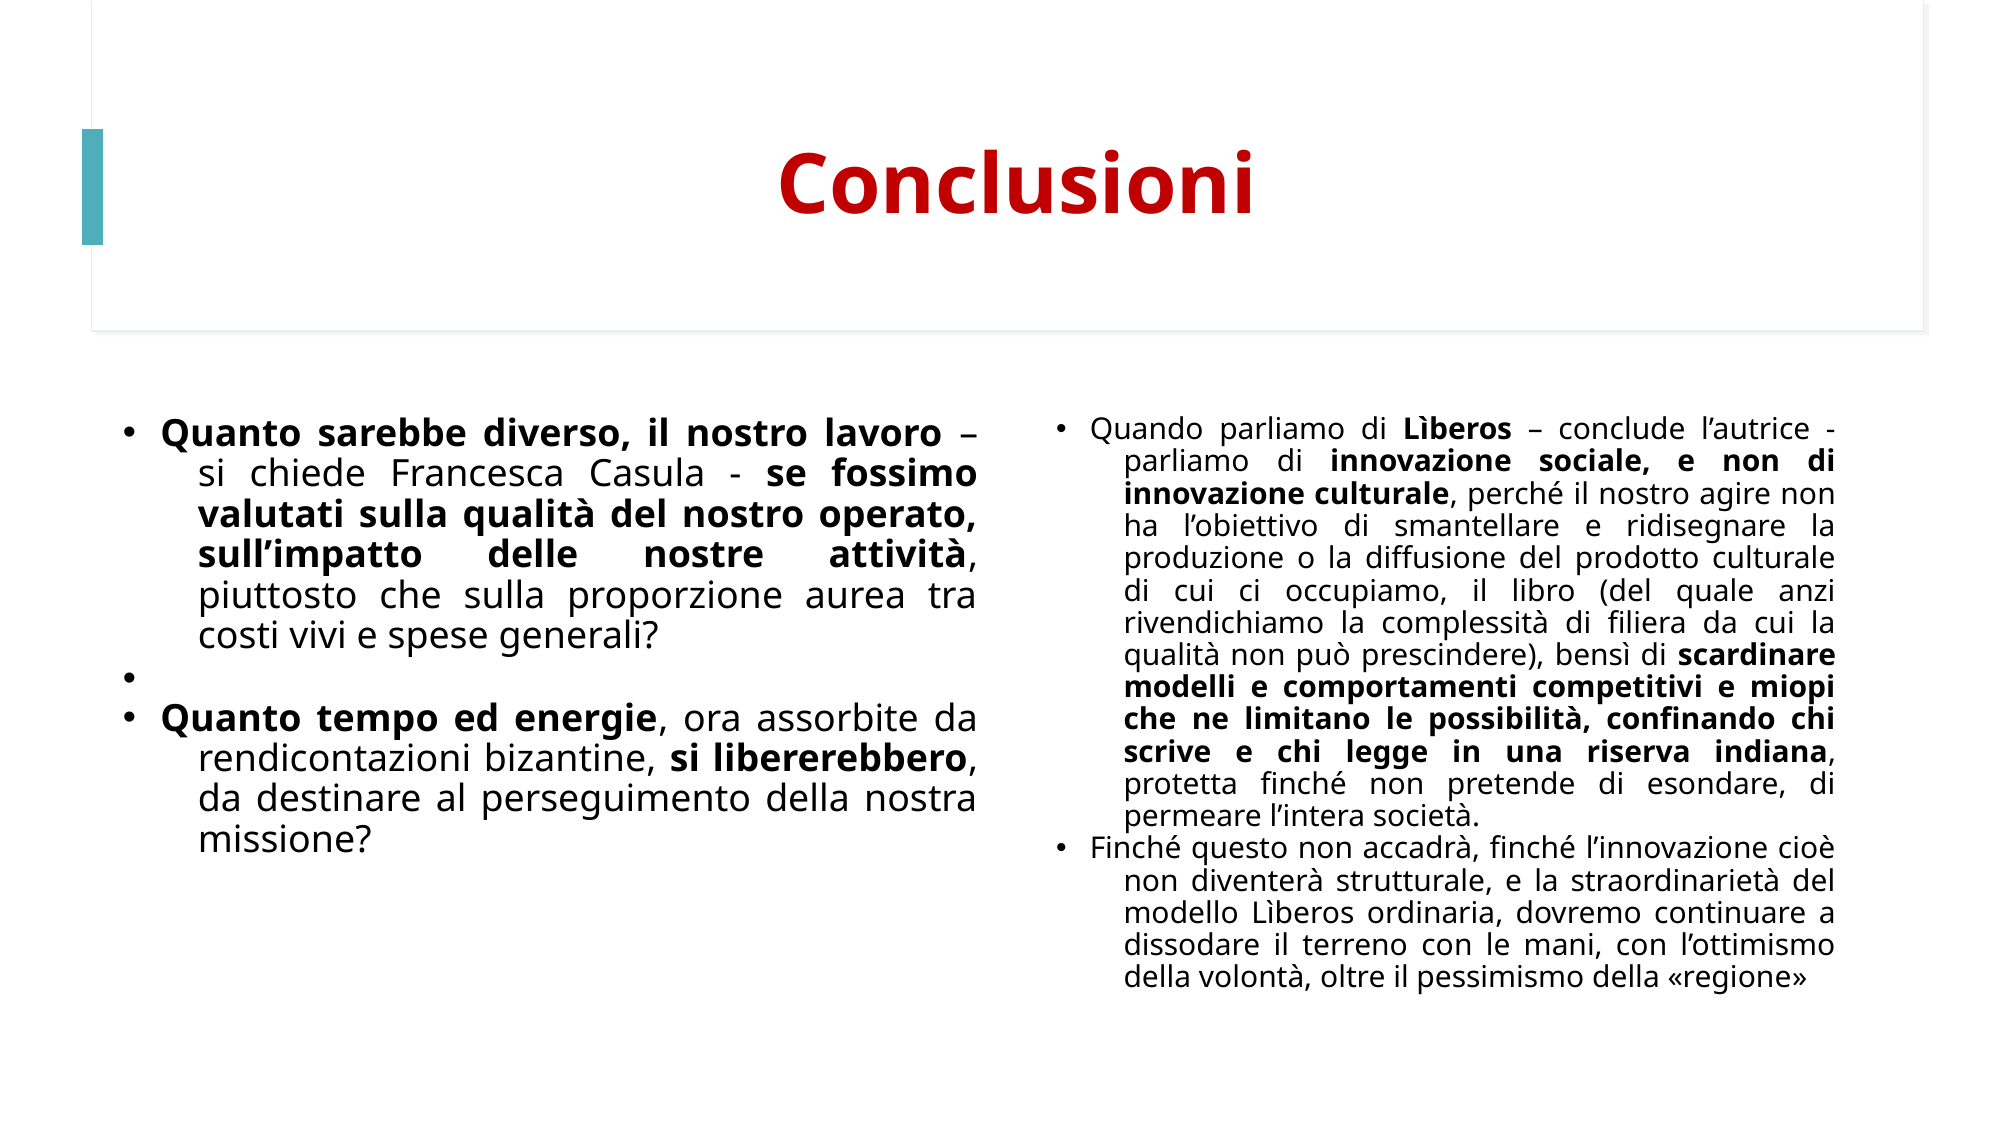

# Conclusioni
Quanto sarebbe diverso, il nostro lavoro – si chiede Francesca Casula - se fossimo valutati sulla qualità del nostro operato, sull’impatto delle nostre attività, piuttosto che sulla proporzione aurea tra costi vivi e spese generali?
Quanto tempo ed energie, ora assorbite da rendicontazioni bizantine, si libererebbero, da destinare al perseguimento della nostra missione?
Quando parliamo di Lìberos – conclude l’autrice - parliamo di innovazione sociale, e non di innovazione culturale, perché il nostro agire non ha l’obiettivo di smantellare e ridisegnare la produzione o la diffusione del prodotto culturale di cui ci occupiamo, il libro (del quale anzi rivendichiamo la complessità di filiera da cui la qualità non può prescindere), bensì di scardinare modelli e comportamenti competitivi e miopi che ne limitano le possibilità, confinando chi scrive e chi legge in una riserva indiana, protetta finché non pretende di esondare, di permeare l’intera società.
Finché questo non accadrà, finché l’innovazione cioè non diventerà strutturale, e la straordinarietà del modello Lìberos ordinaria, dovremo continuare a dissodare il terreno con le mani, con l’ottimismo della volontà, oltre il pessimismo della «regione»